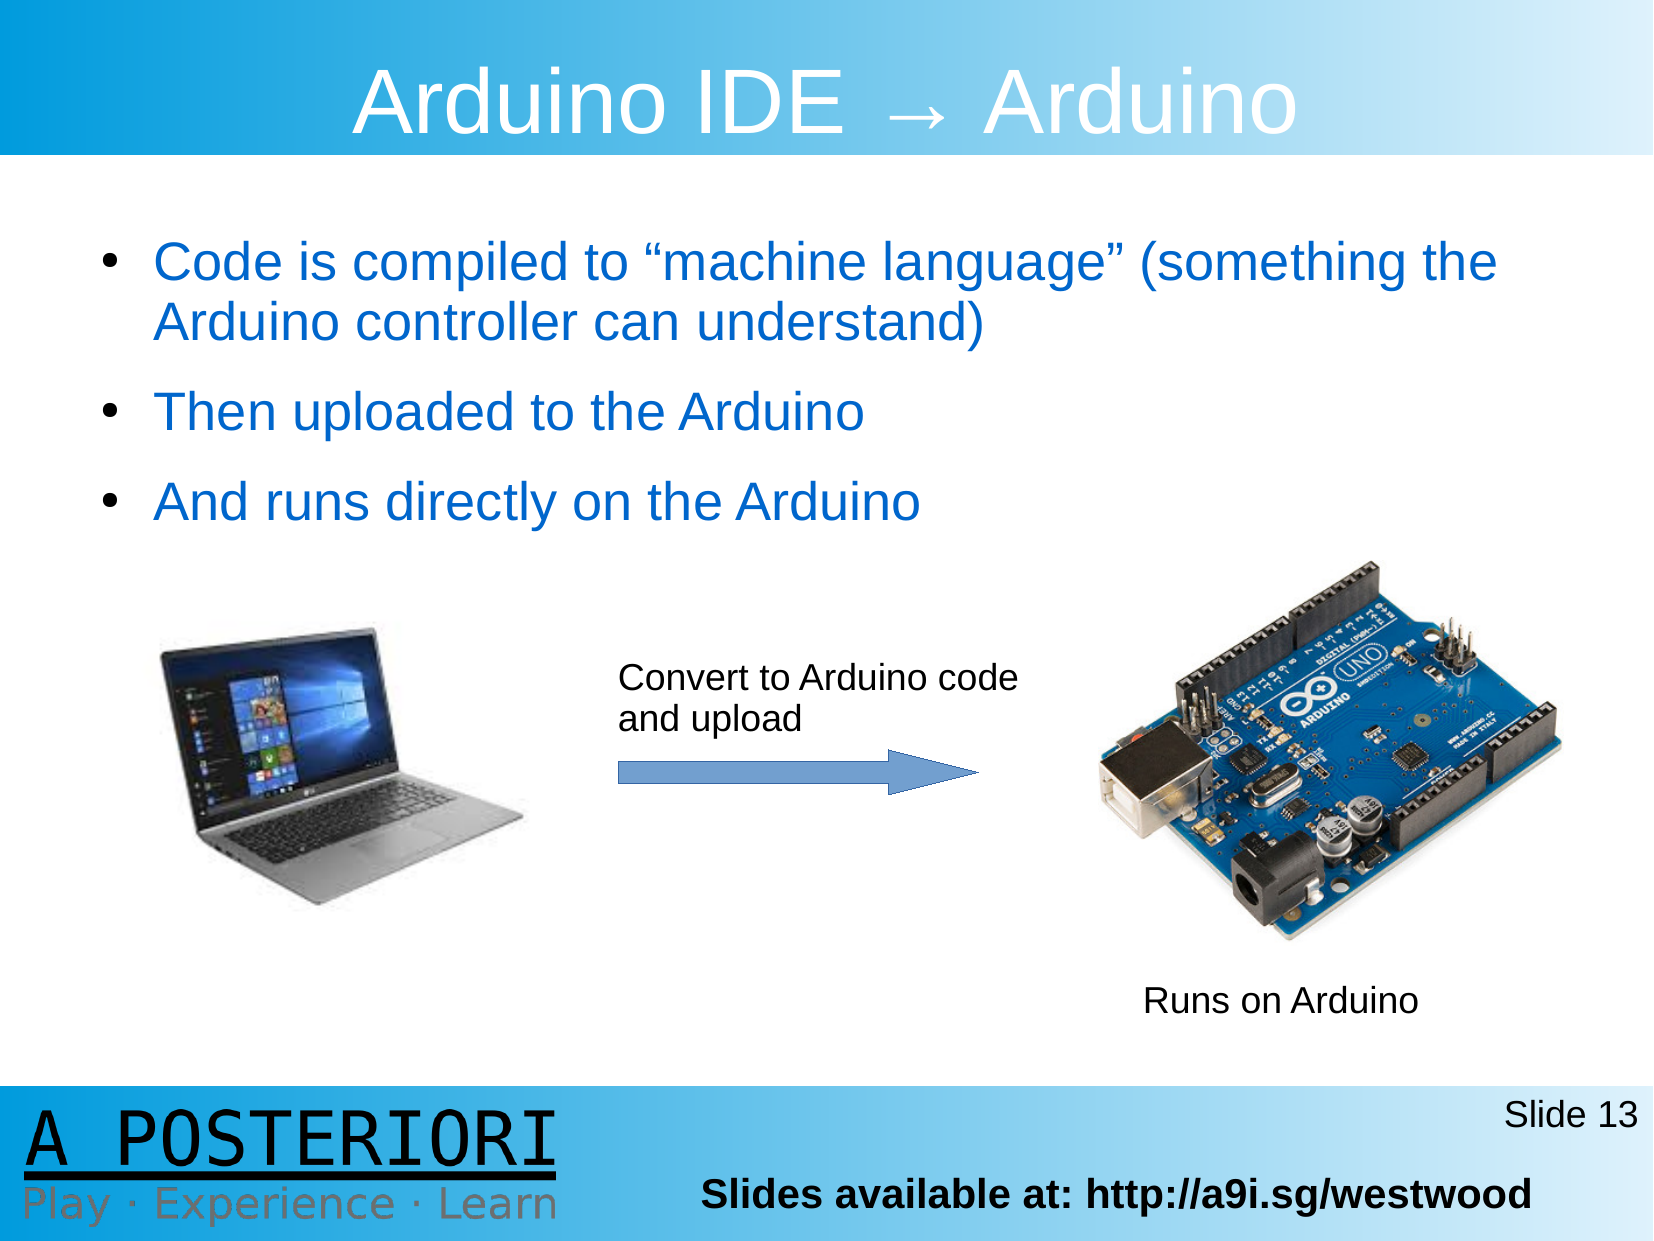

# Arduino IDE → Arduino
Code is compiled to “machine language” (something the Arduino controller can understand)
Then uploaded to the Arduino
And runs directly on the Arduino
Convert to Arduino code and upload
Runs on Arduino